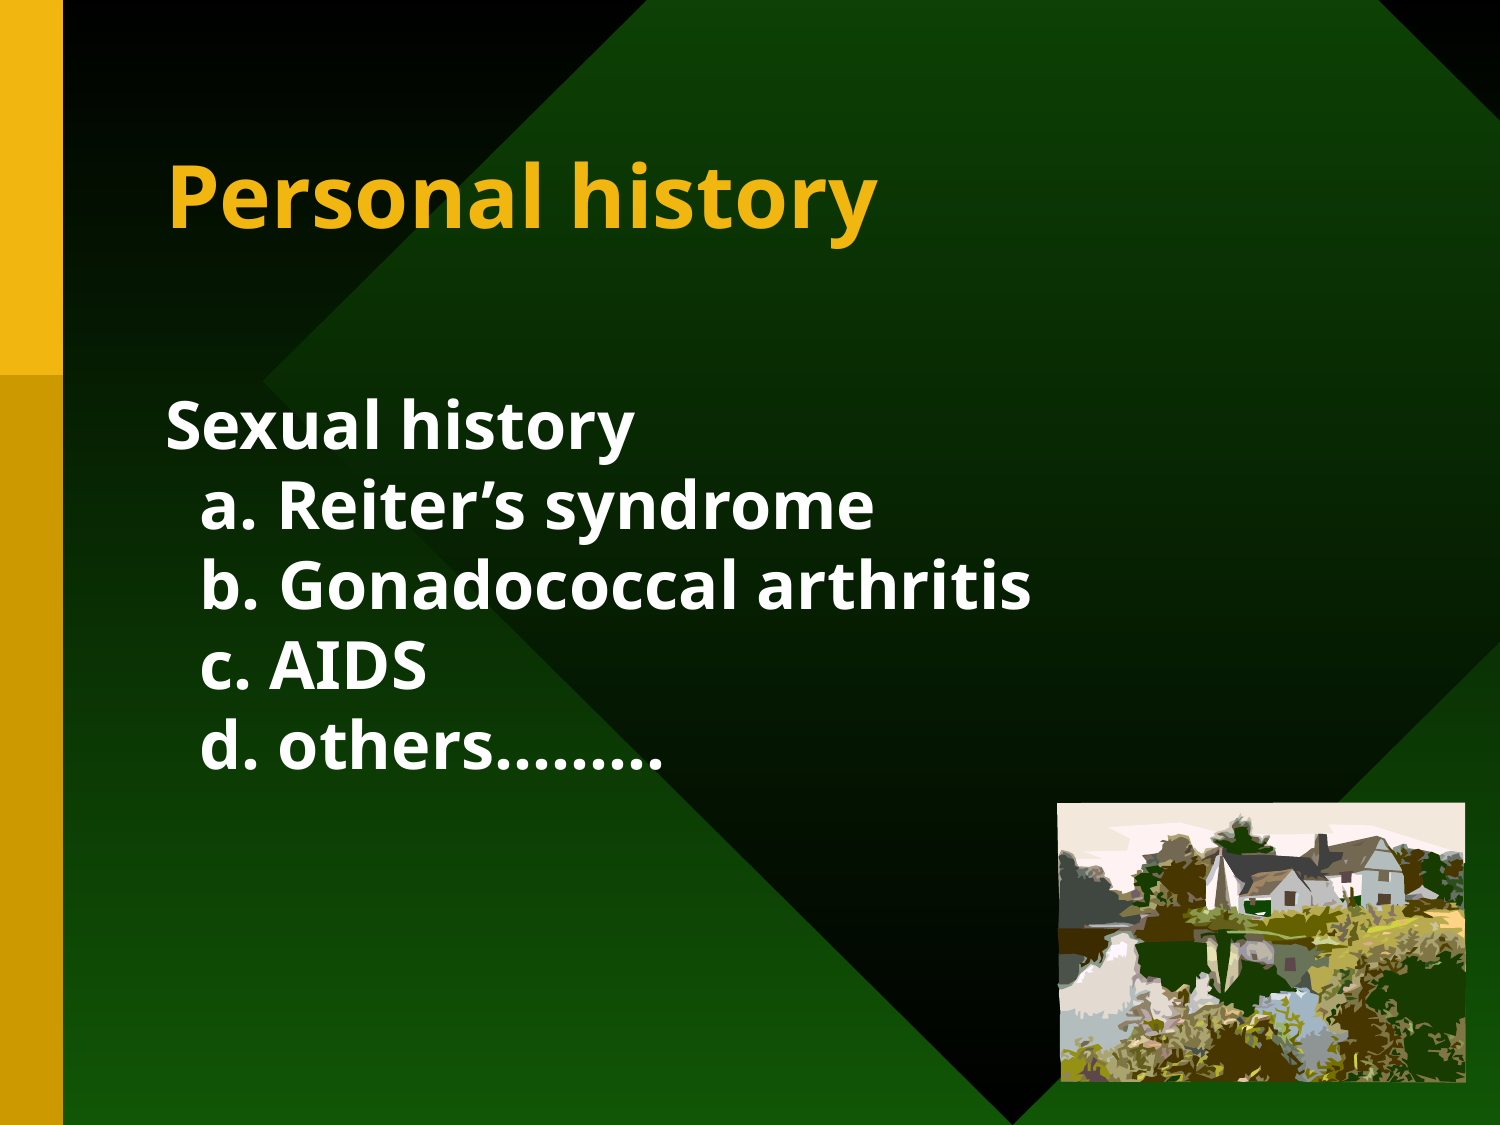

# Personal history
Sexual history
 a. Reiter’s syndrome
 b. Gonadococcal arthritis
 c. AIDS
 d. others………